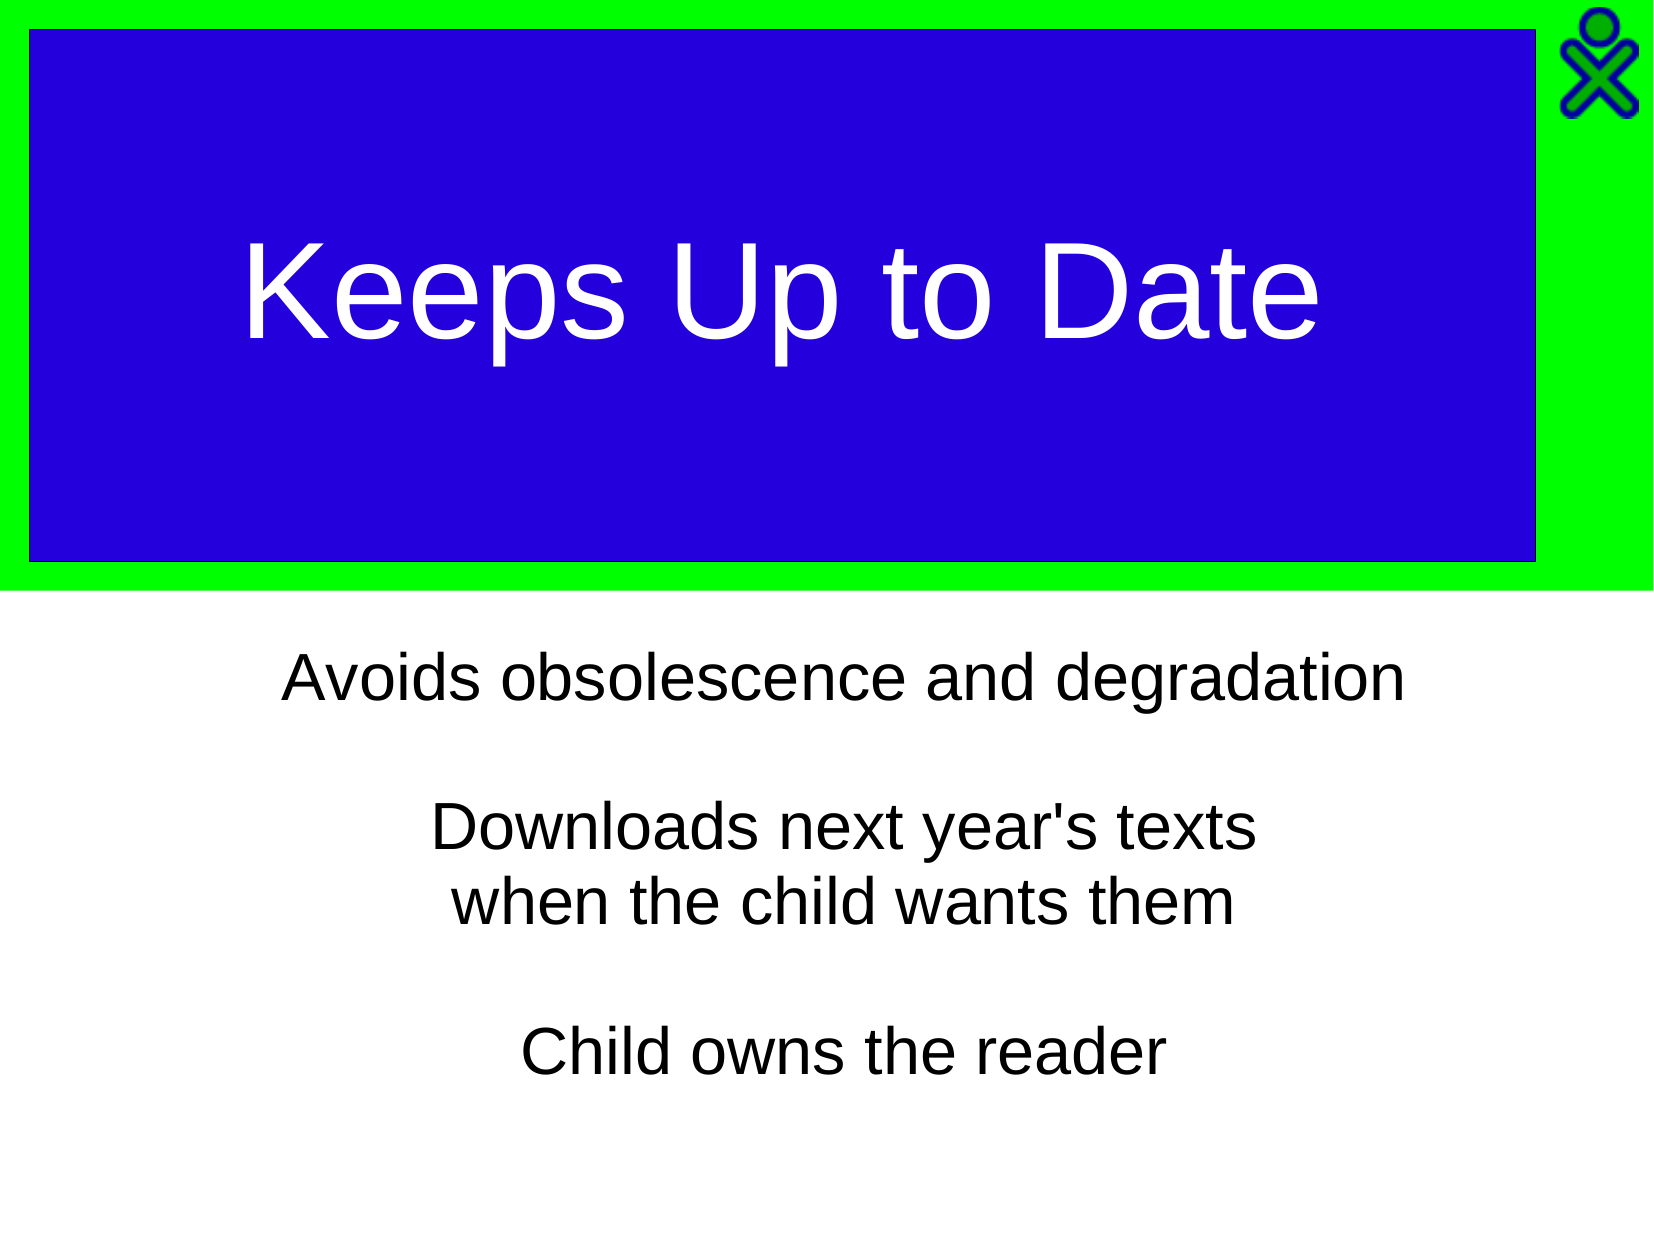

# Keeps Up to Date
Avoids obsolescence and degradation
Downloads next year's texts
when the child wants them
Child owns the reader